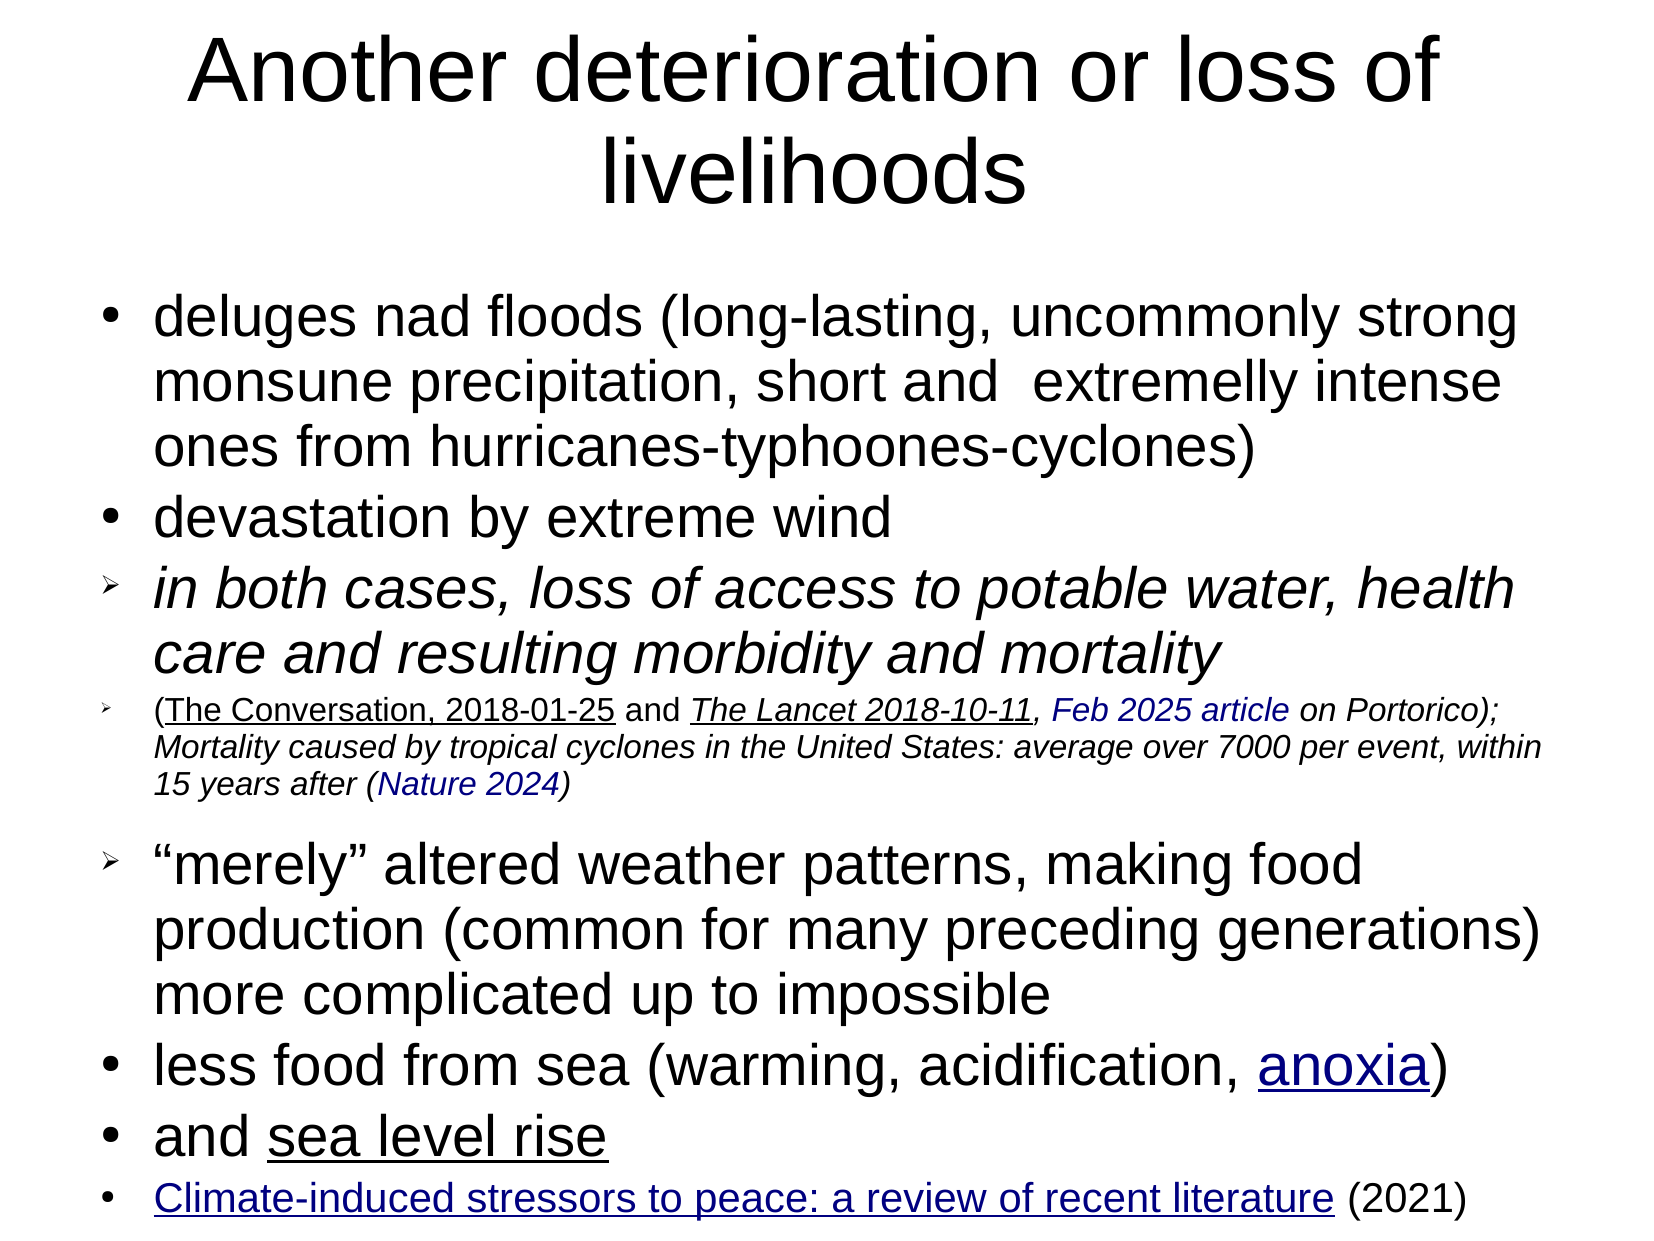

# Another deterioration or loss of livelihoods
deluges nad floods (long-lasting, uncommonly strong monsune precipitation, short and extremelly intense ones from hurricanes-typhoones-cyclones)
devastation by extreme wind
in both cases, loss of access to potable water, health care and resulting morbidity and mortality
(The Conversation, 2018-01-25 and The Lancet 2018-10-11, Feb 2025 article on Portorico); Mortality caused by tropical cyclones in the United States: average over 7000 per event, within 15 years after (Nature 2024)
“merely” altered weather patterns, making food production (common for many preceding generations) more complicated up to impossible
less food from sea (warming, acidification, anoxia)
and sea level rise
Climate-induced stressors to peace: a review of recent literature (2021)